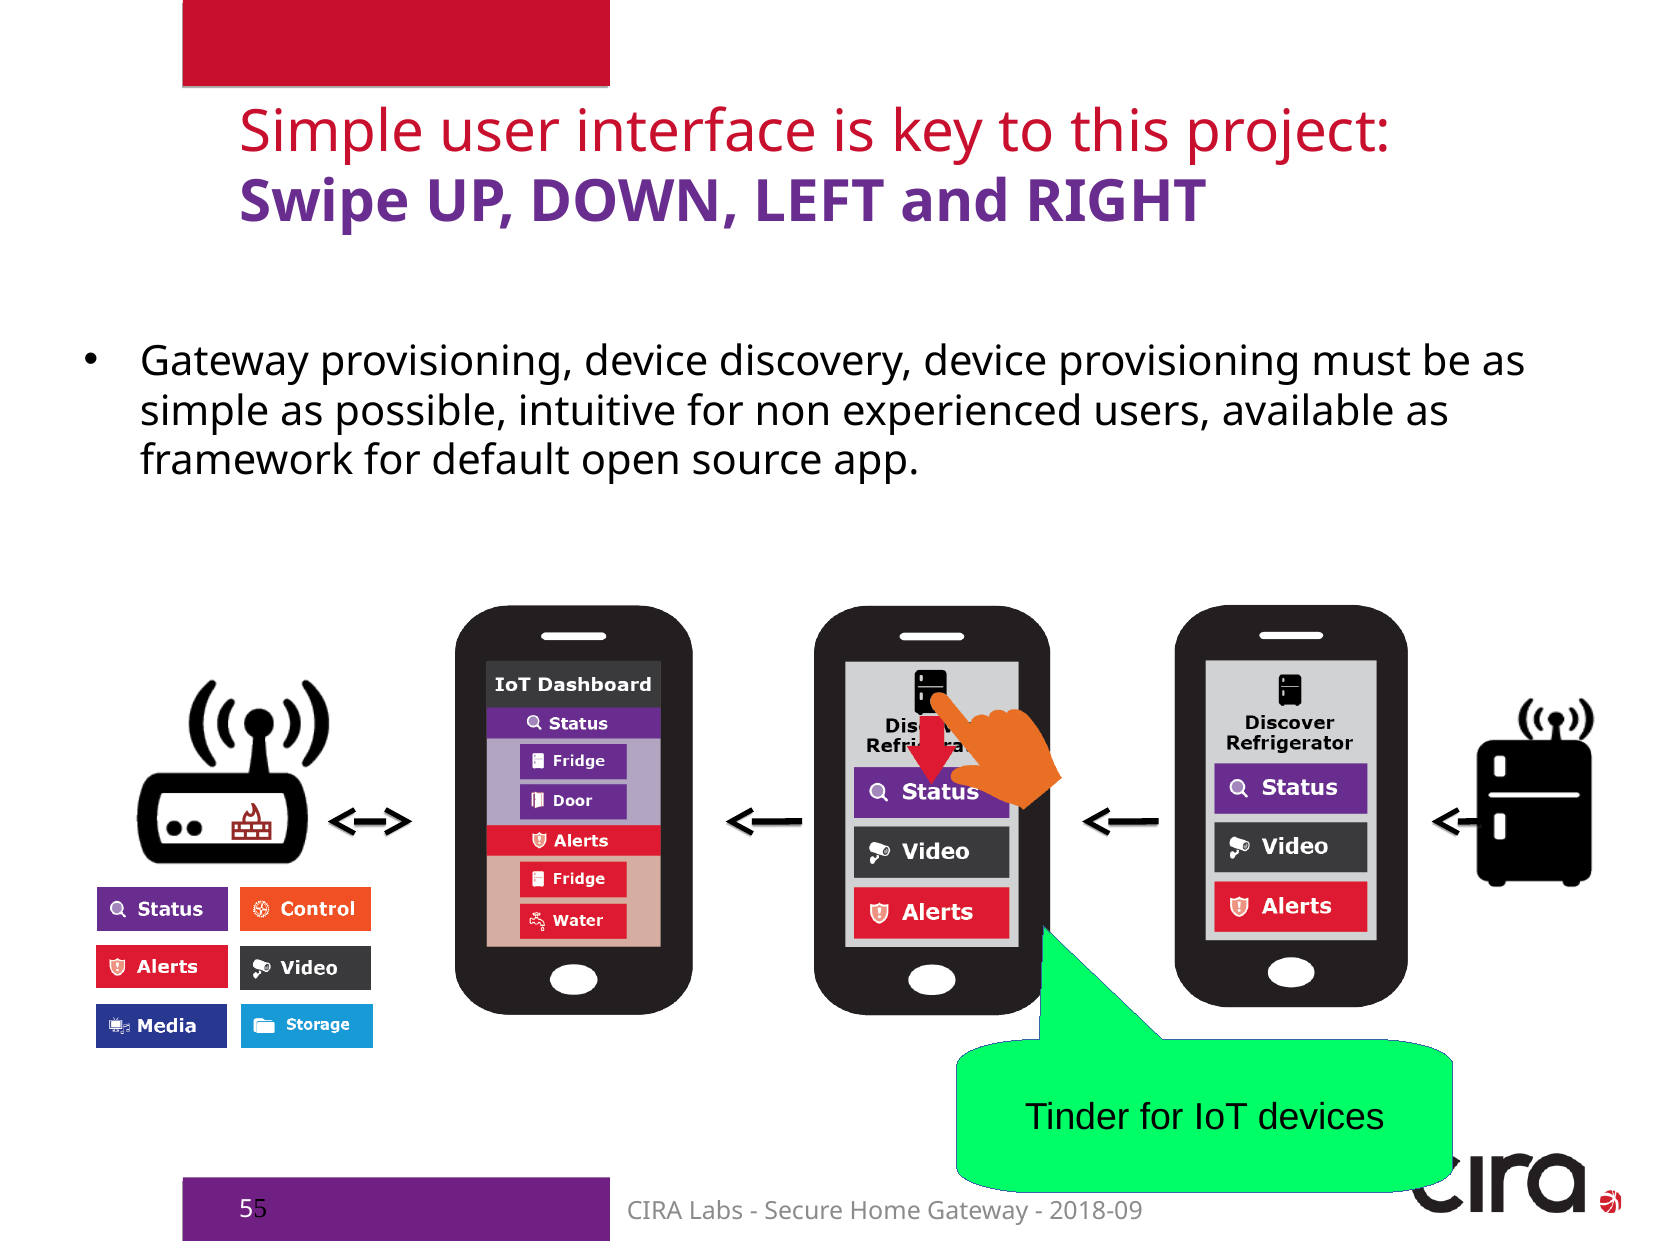

Simple user interface is key to this project: Swipe UP, DOWN, LEFT and RIGHT
# Gateway provisioning, device discovery, device provisioning must be as simple as possible, intuitive for non experienced users, available as framework for default open source app.
Tinder for IoT devices

CIRA Labs - Secure Home Gateway - 2018-09<footer>